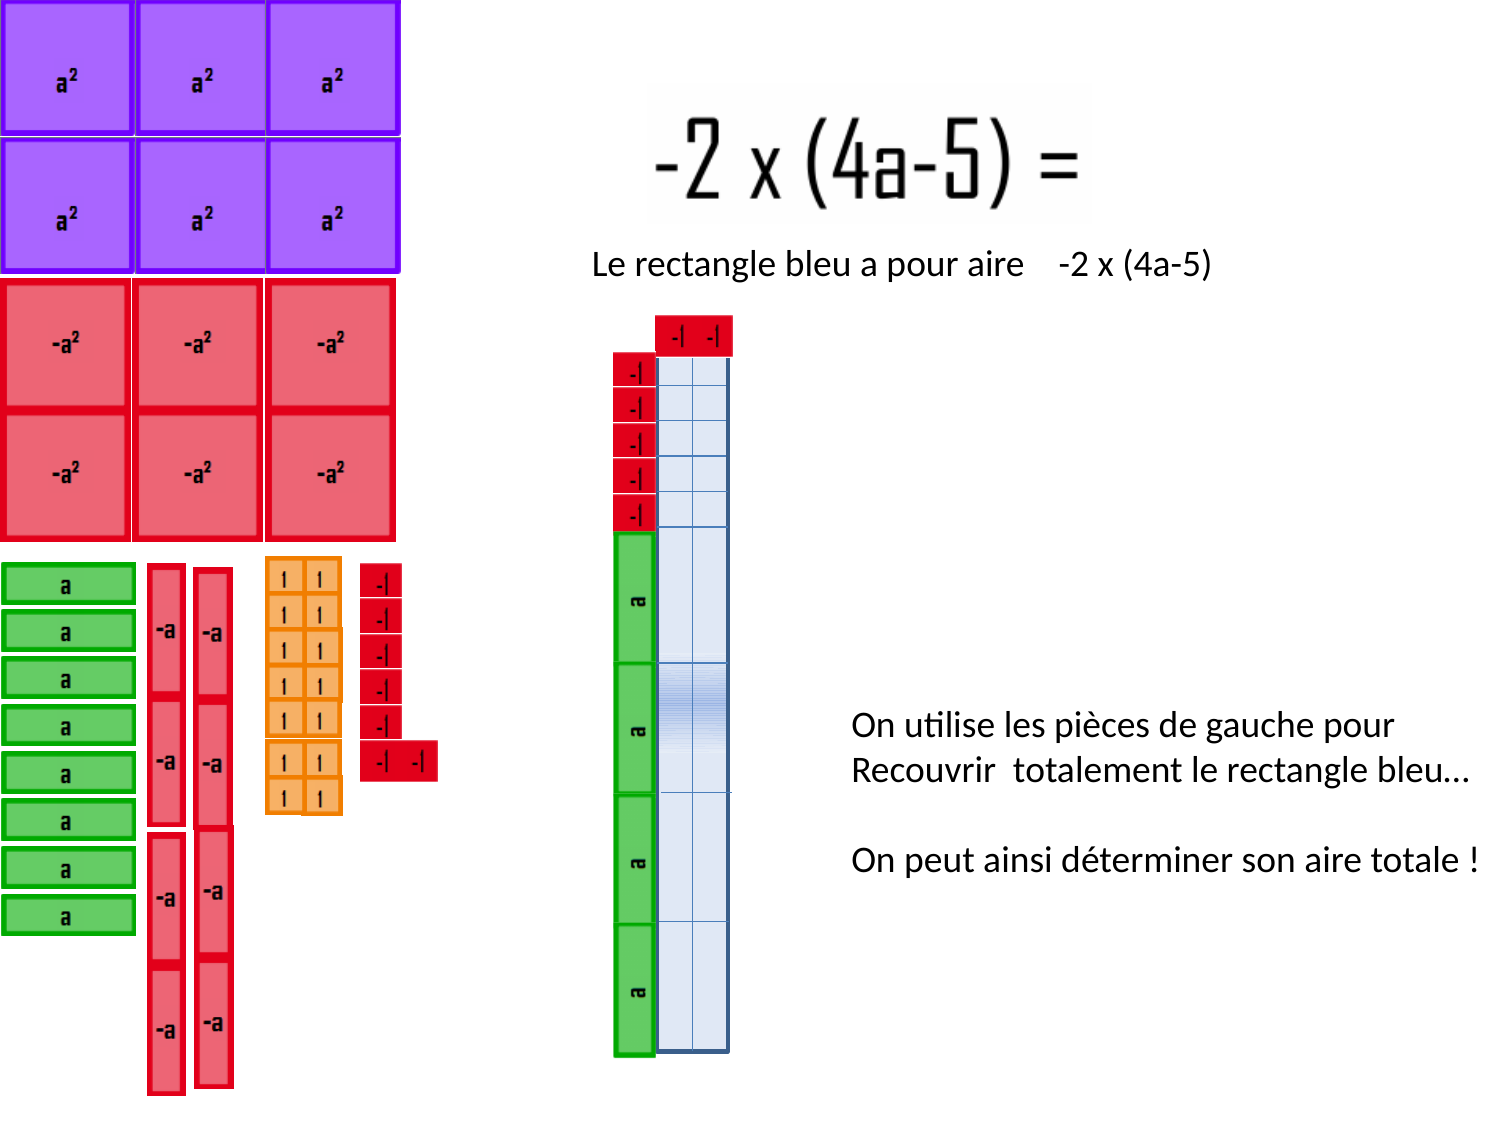

Le rectangle bleu a pour aire -2 x (4a-5)
On utilise les pièces de gauche pour
Recouvrir totalement le rectangle bleu…
On peut ainsi déterminer son aire totale !